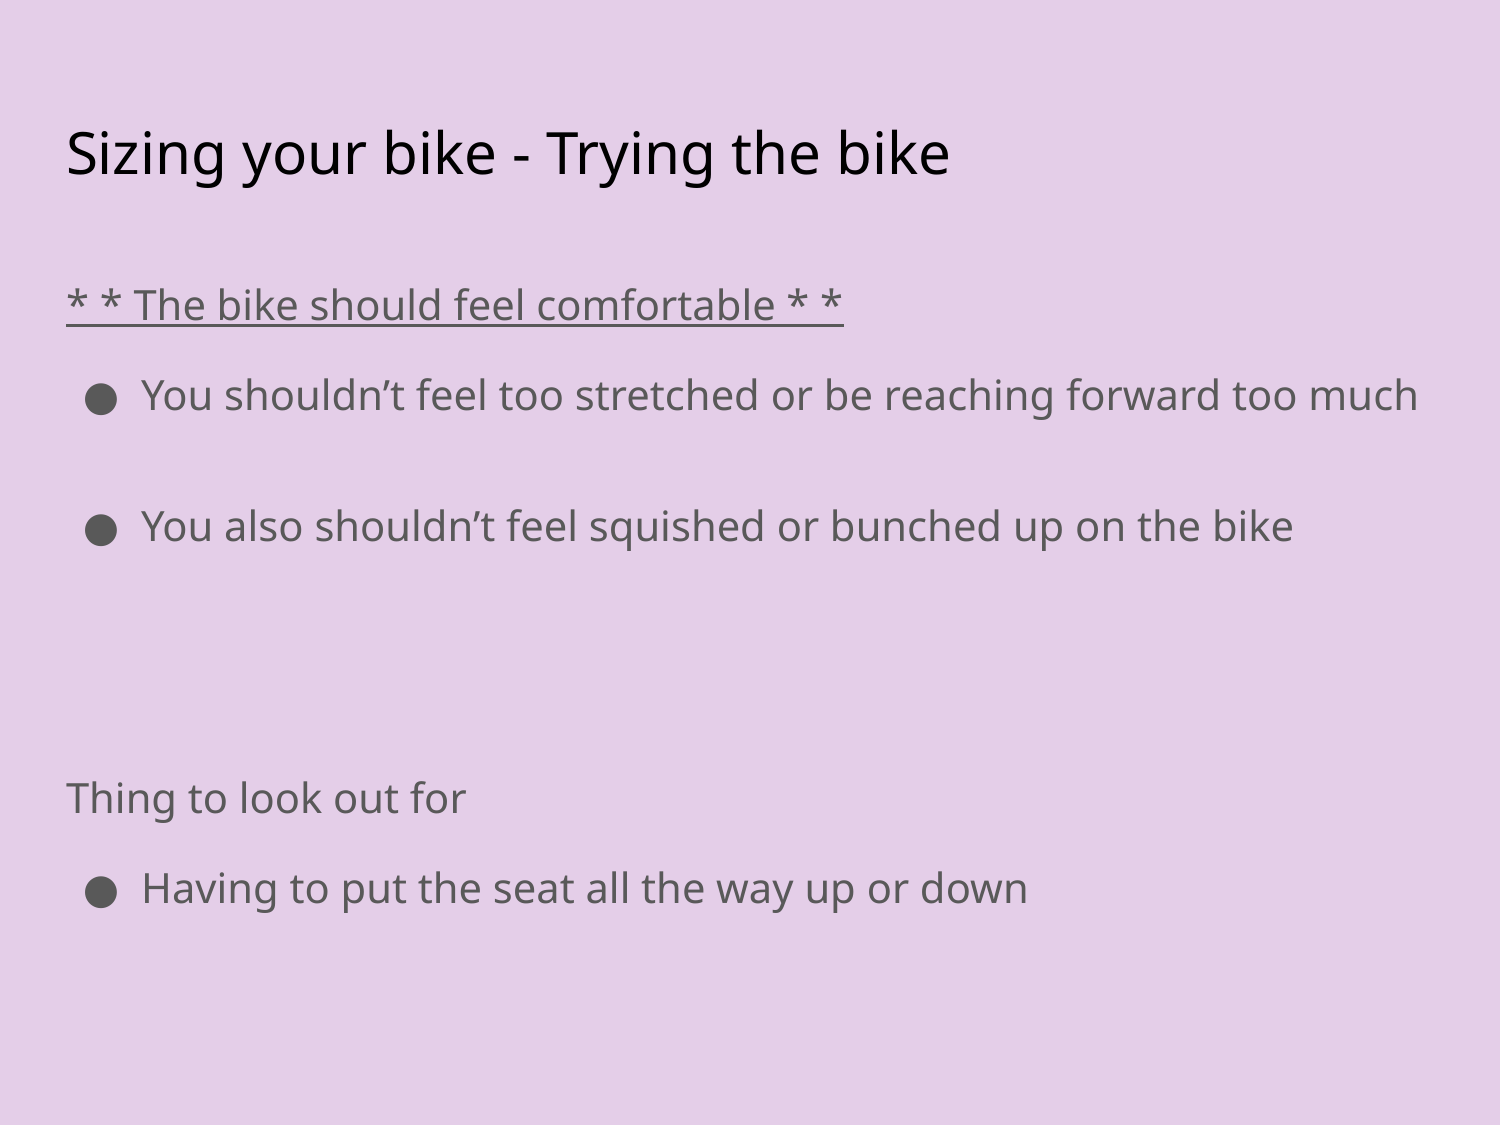

# Sizing your bike - Trying the bike
* * The bike should feel comfortable * *
You shouldn’t feel too stretched or be reaching forward too much
You also shouldn’t feel squished or bunched up on the bike
Thing to look out for
Having to put the seat all the way up or down